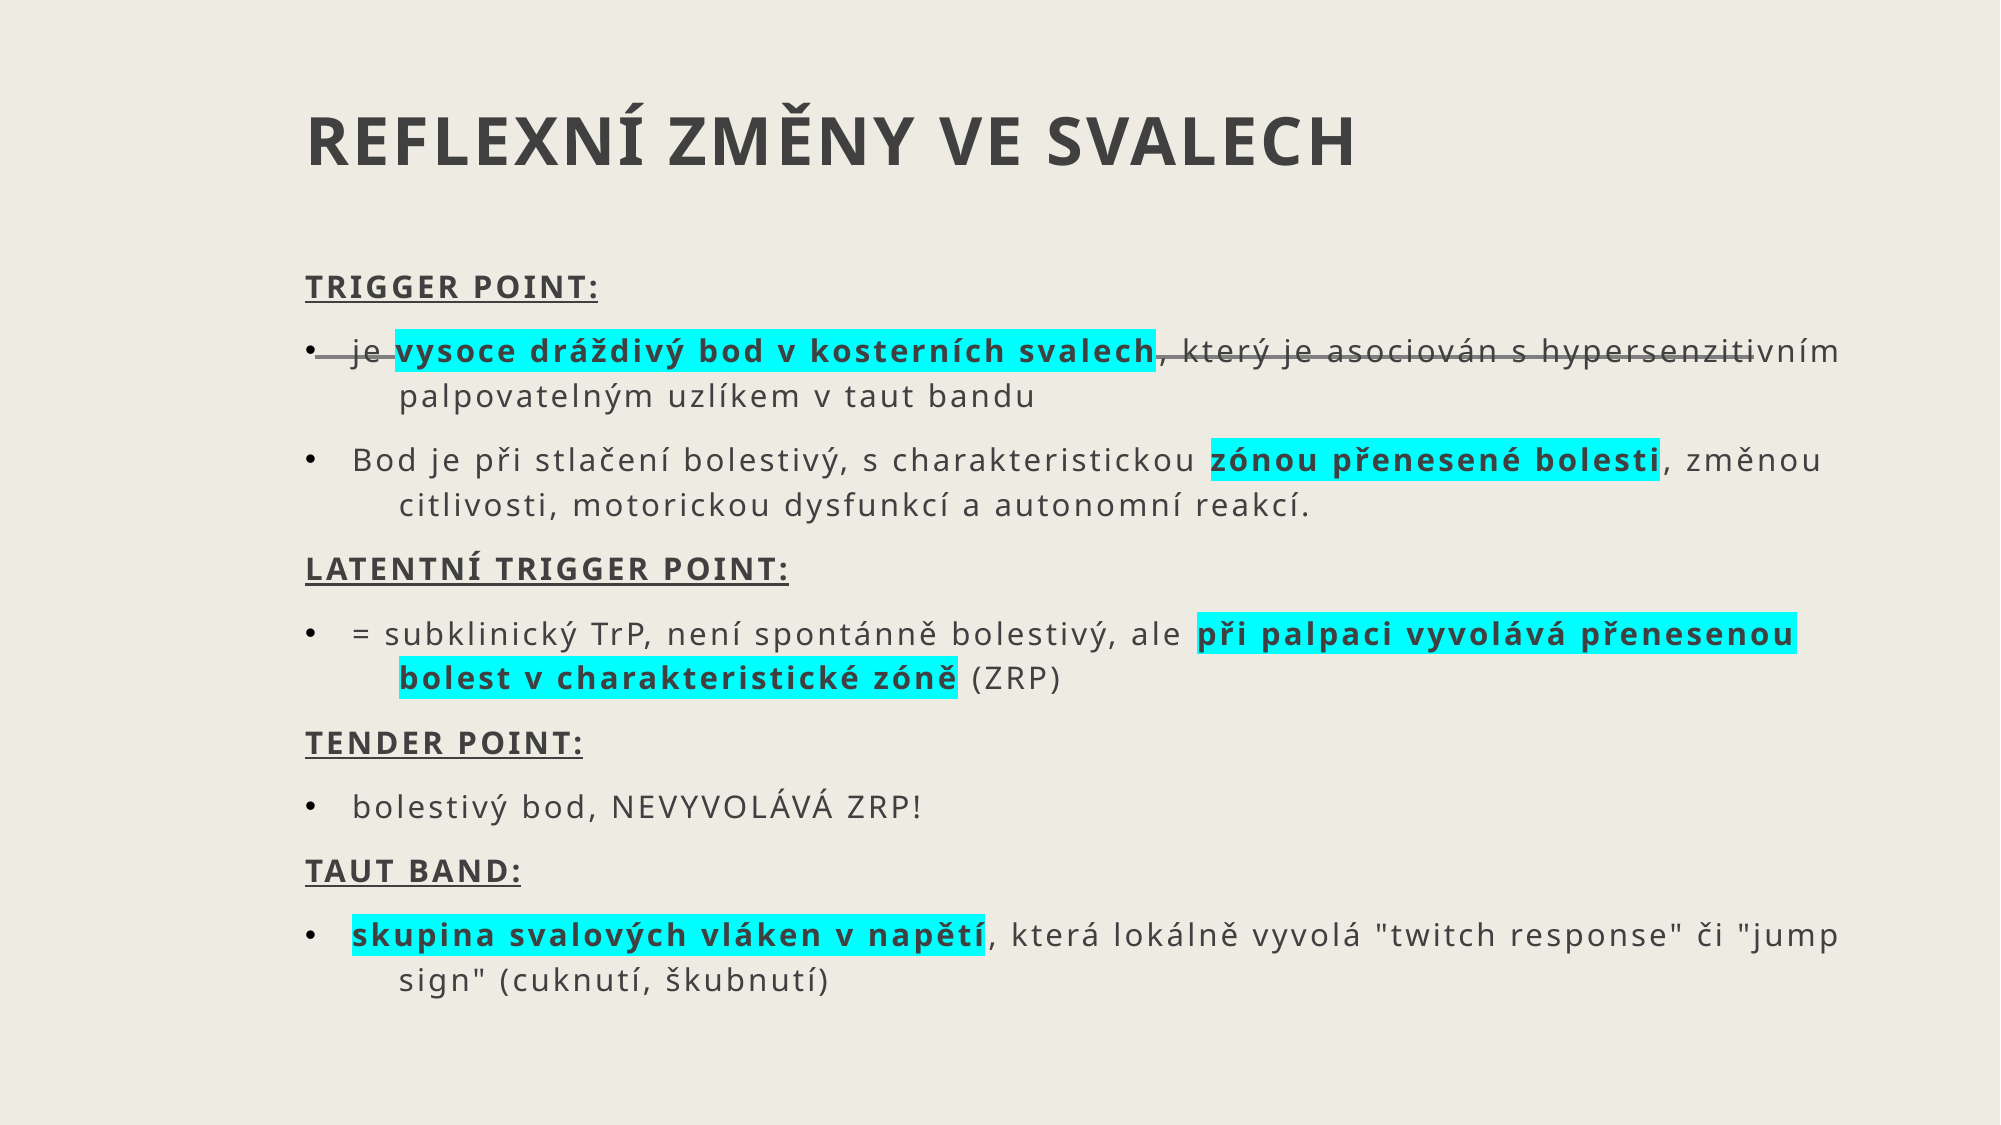

# REFLEXNÍ ZMĚNY VE SVALECH
TRIGGER POINT:
je vysoce dráždivý bod v kosterních svalech, který je asociován s hypersenzitivním palpovatelným uzlíkem v taut bandu
Bod je při stlačení bolestivý, s charakteristickou zónou přenesené bolesti, změnou citlivosti, motorickou dysfunkcí a autonomní reakcí.
LATENTNÍ TRIGGER POINT:
= subklinický TrP, není spontánně bolestivý, ale při palpaci vyvolává přenesenou bolest v charakteristické zóně (ZRP)
TENDER POINT:
bolestivý bod, NEVYVOLÁVÁ ZRP!
TAUT BAND:
skupina svalových vláken v napětí, která lokálně vyvolá "twitch response" či "jump sign" (cuknutí, škubnutí)